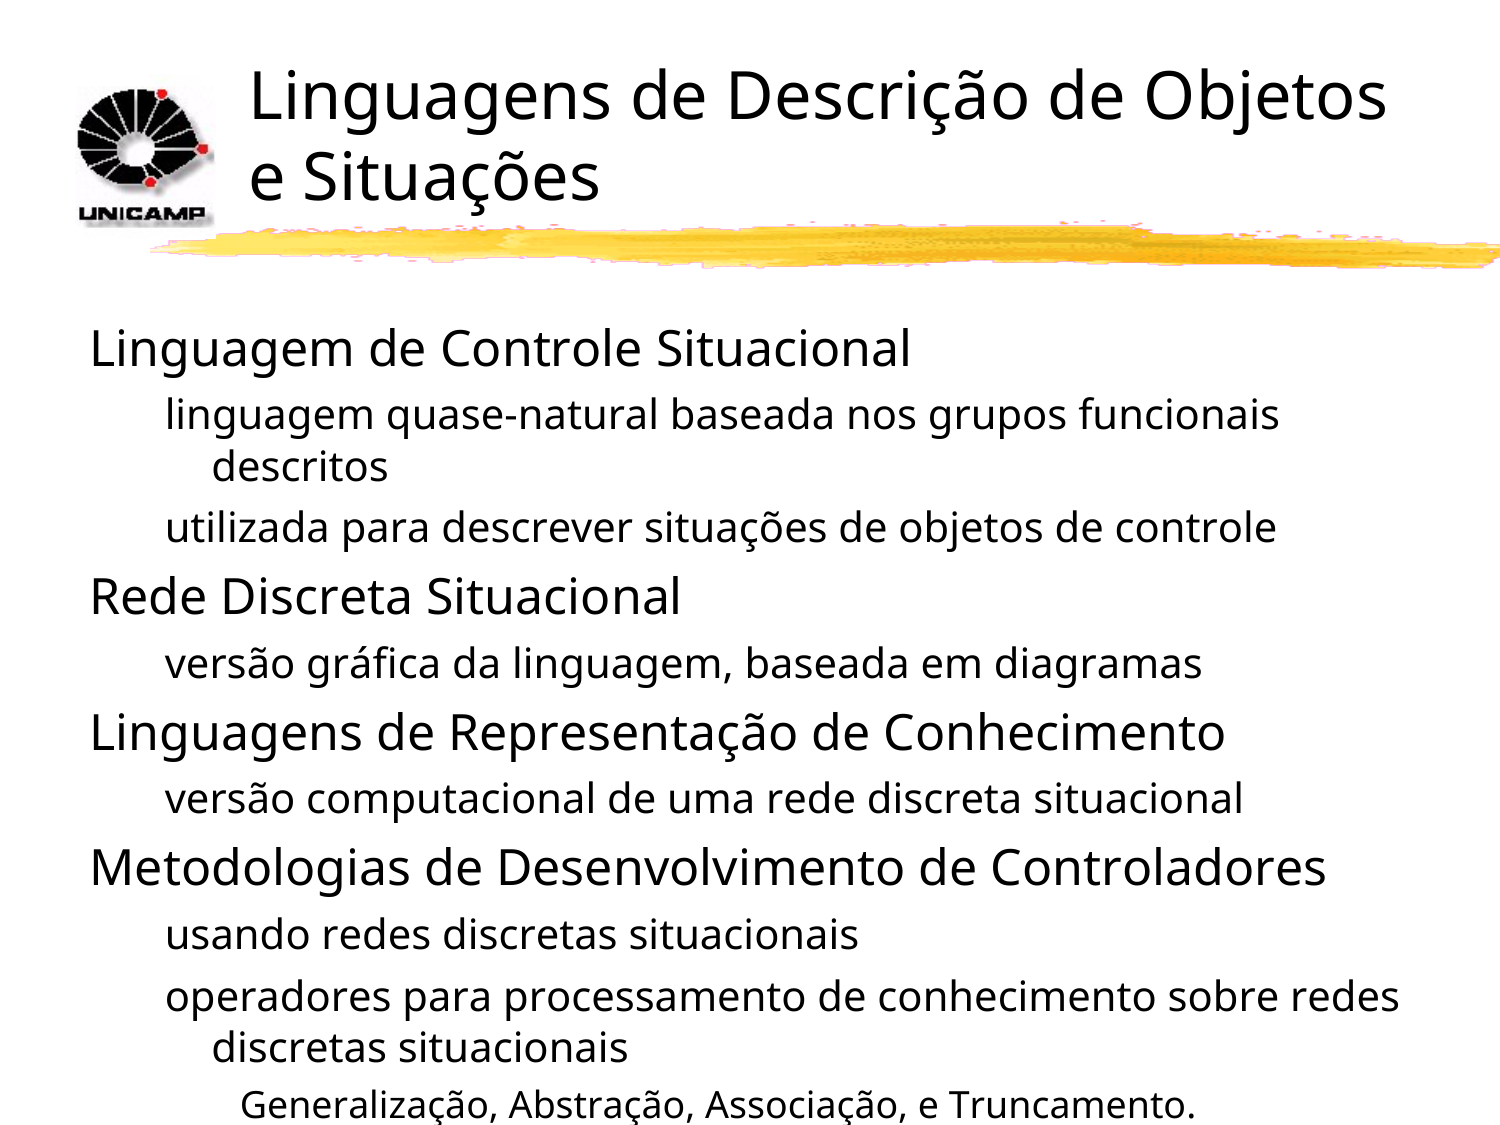

# Linguagens de Descrição de Objetos e Situações
Linguagem de Controle Situacional
linguagem quase-natural baseada nos grupos funcionais descritos
utilizada para descrever situações de objetos de controle
Rede Discreta Situacional
versão gráfica da linguagem, baseada em diagramas
Linguagens de Representação de Conhecimento
versão computacional de uma rede discreta situacional
Metodologias de Desenvolvimento de Controladores
usando redes discretas situacionais
operadores para processamento de conhecimento sobre redes discretas situacionais
Generalização, Abstração, Associação, e Truncamento.